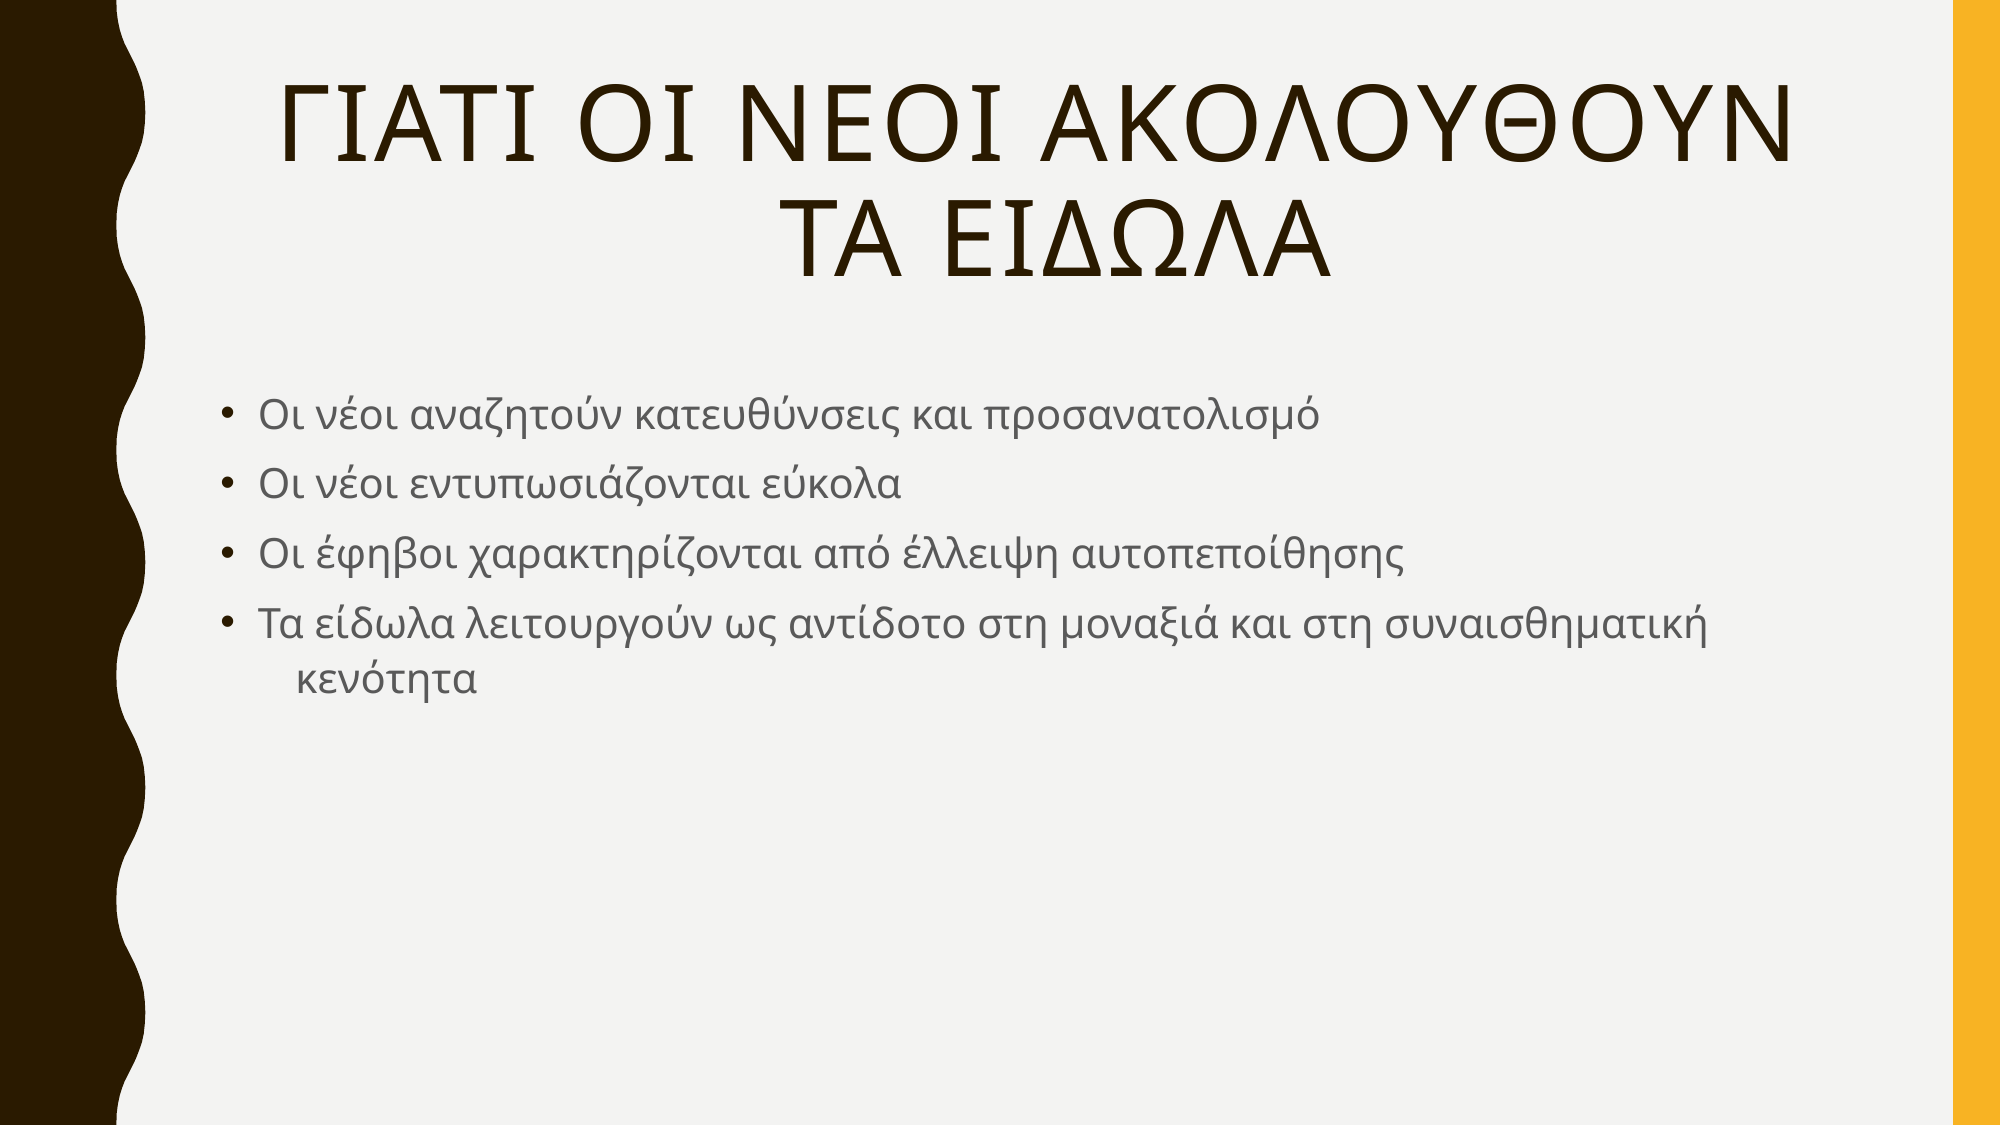

# Γιατι οι νεοι ακολουθουν τα ειδωλα
Οι νέοι αναζητούν κατευθύνσεις και προσανατολισμό
Οι νέοι εντυπωσιάζονται εύκολα
Οι έφηβοι χαρακτηρίζονται από έλλειψη αυτοπεποίθησης
Τα είδωλα λειτουργούν ως αντίδοτο στη μοναξιά και στη συναισθηματική κενότητα